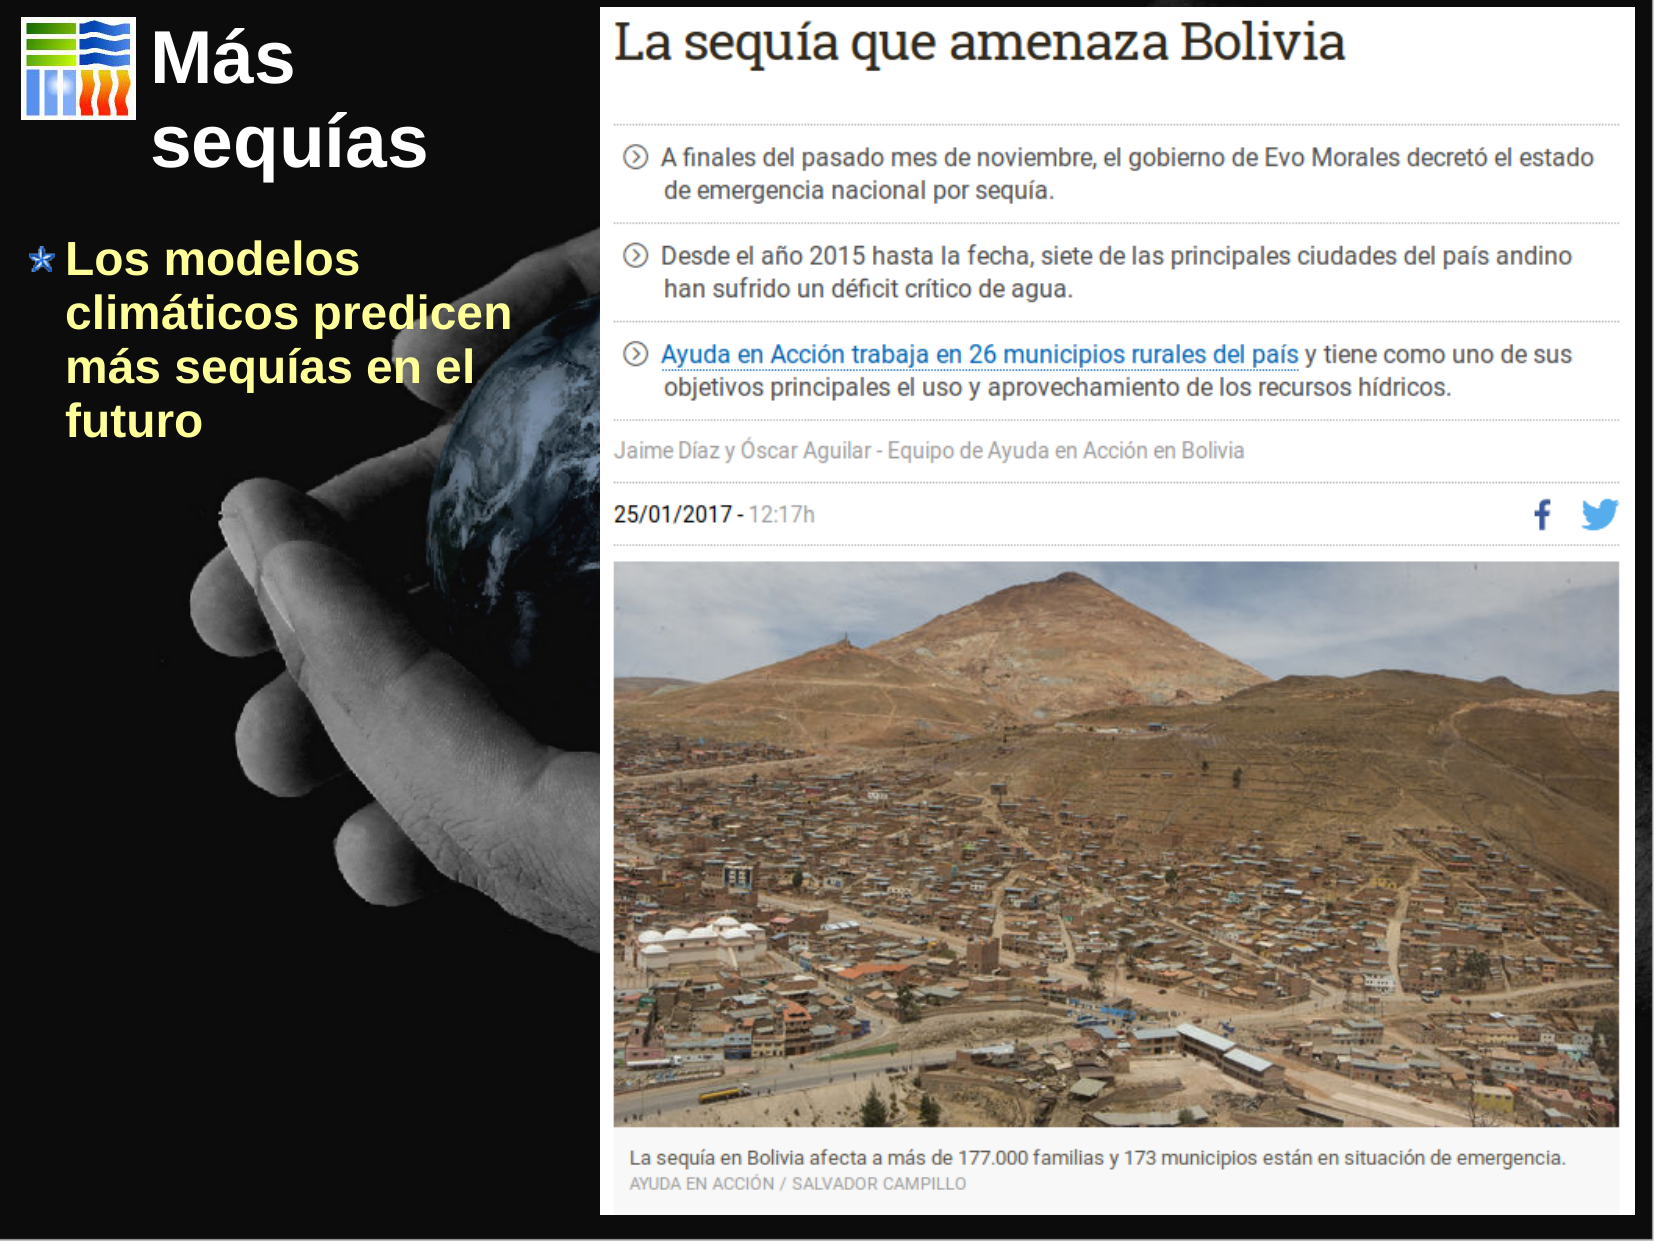

# Más sequías
Los modelos climáticos predicen más sequías en el futuro
El Deber (2018-02-01)